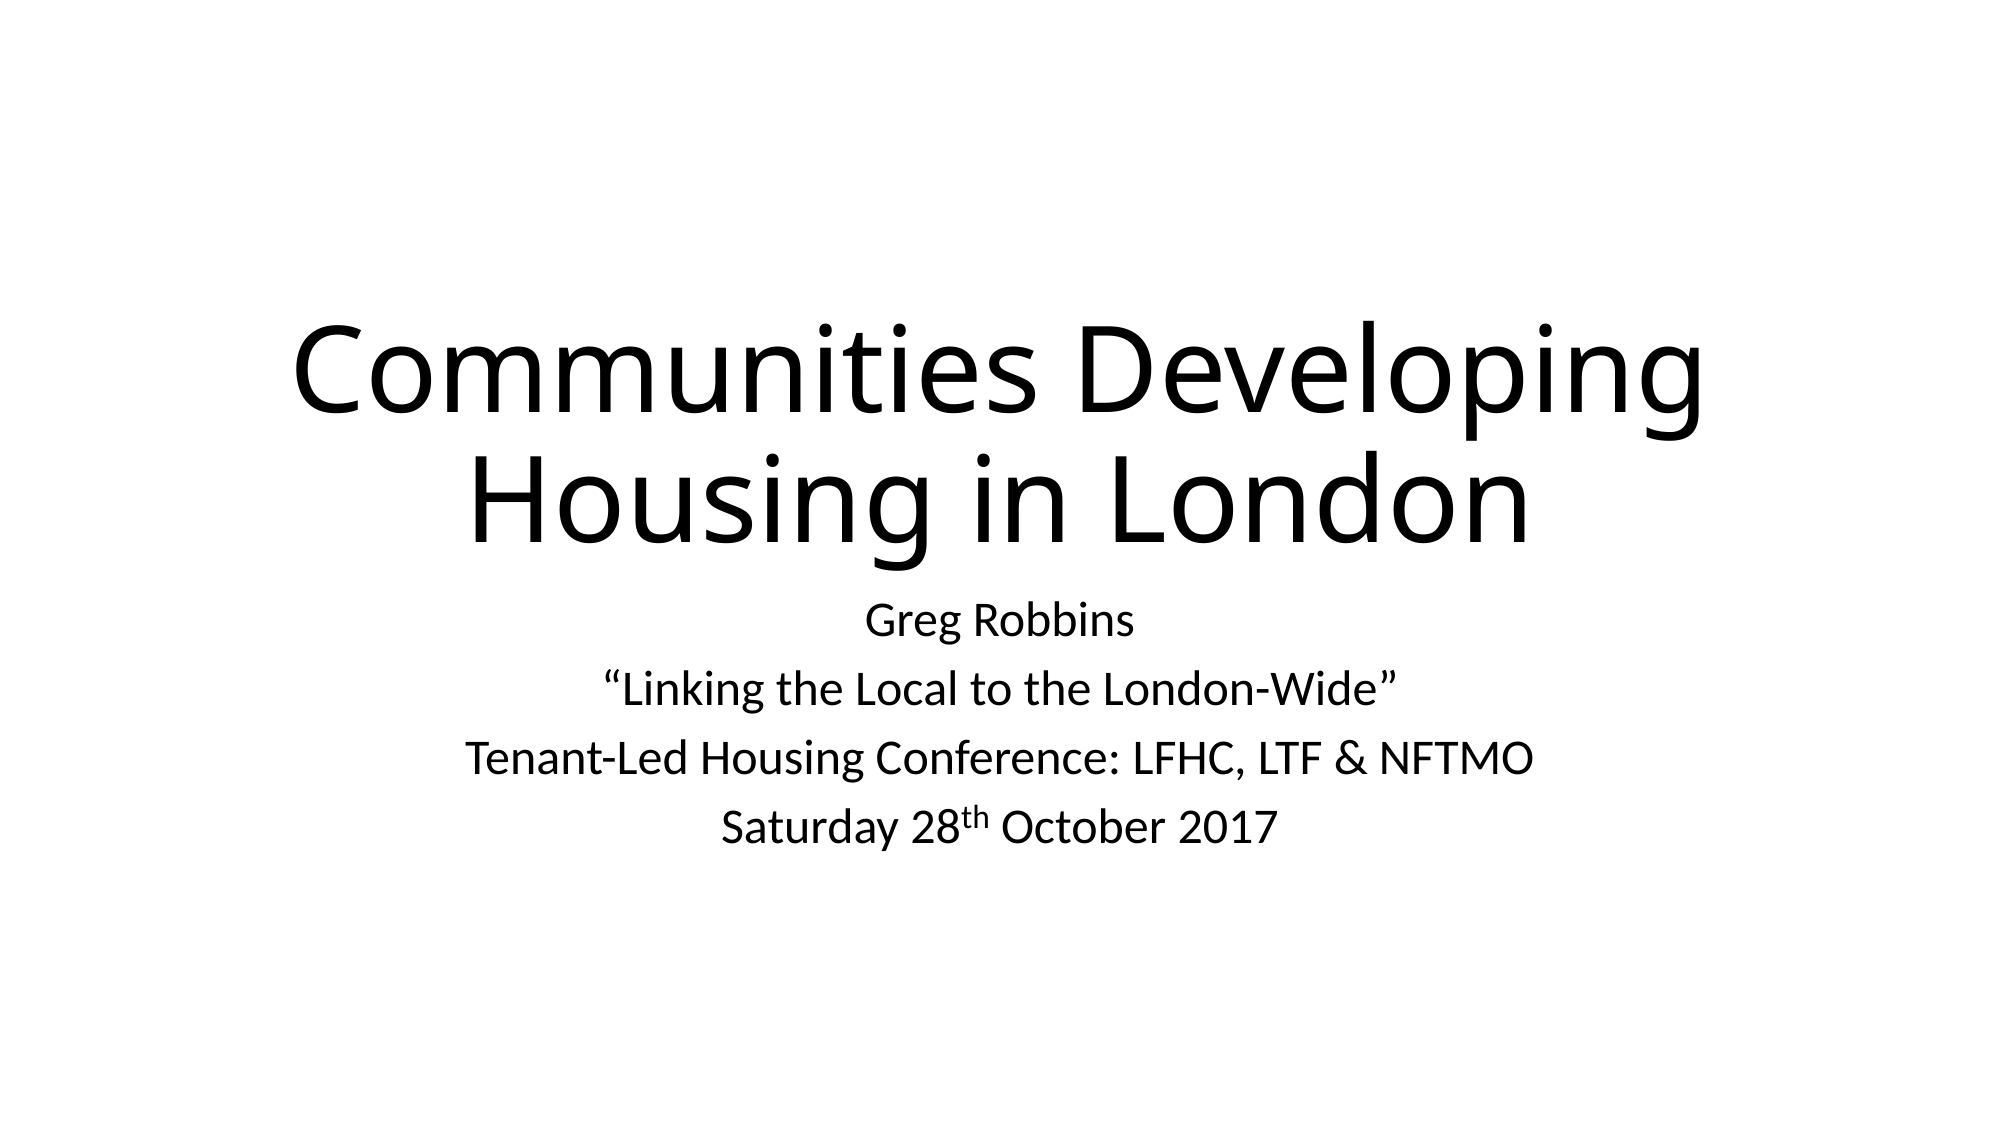

# Communities Developing Housing in London
Greg Robbins
“Linking the Local to the London-Wide”
Tenant-Led Housing Conference: LFHC, LTF & NFTMO
Saturday 28th October 2017